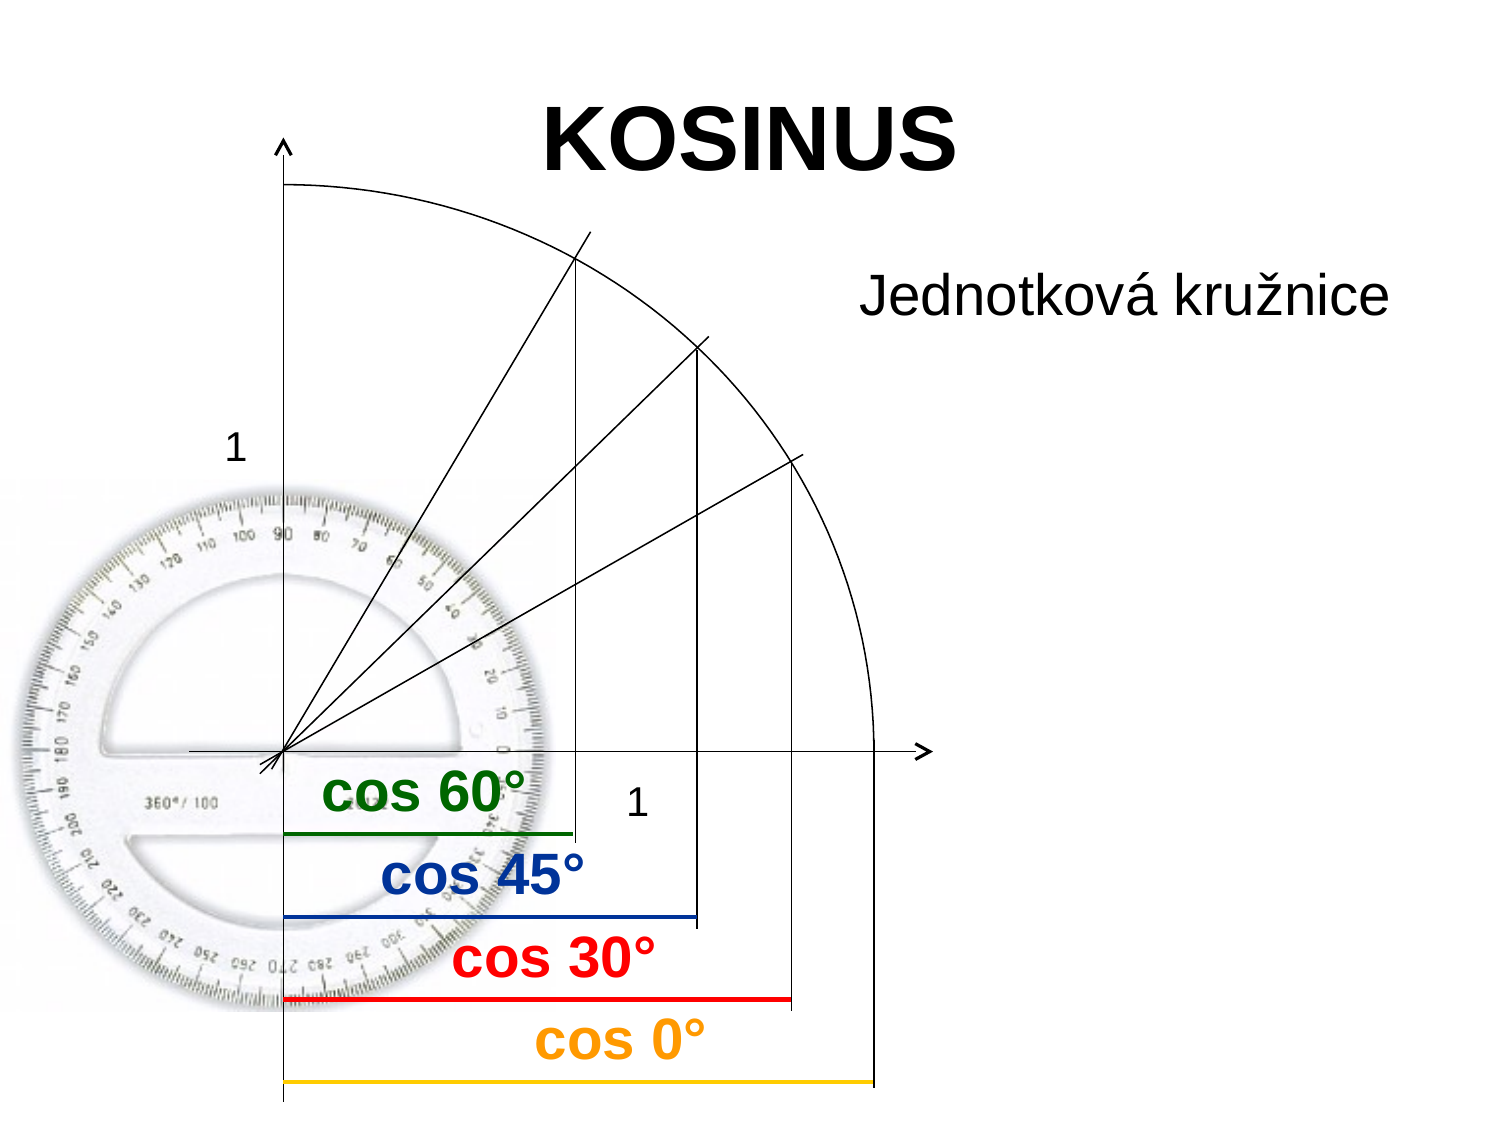

# KOSINUS
Jednotková kružnice
1
cos 60°
1
cos 45°
cos 30°
cos 0°